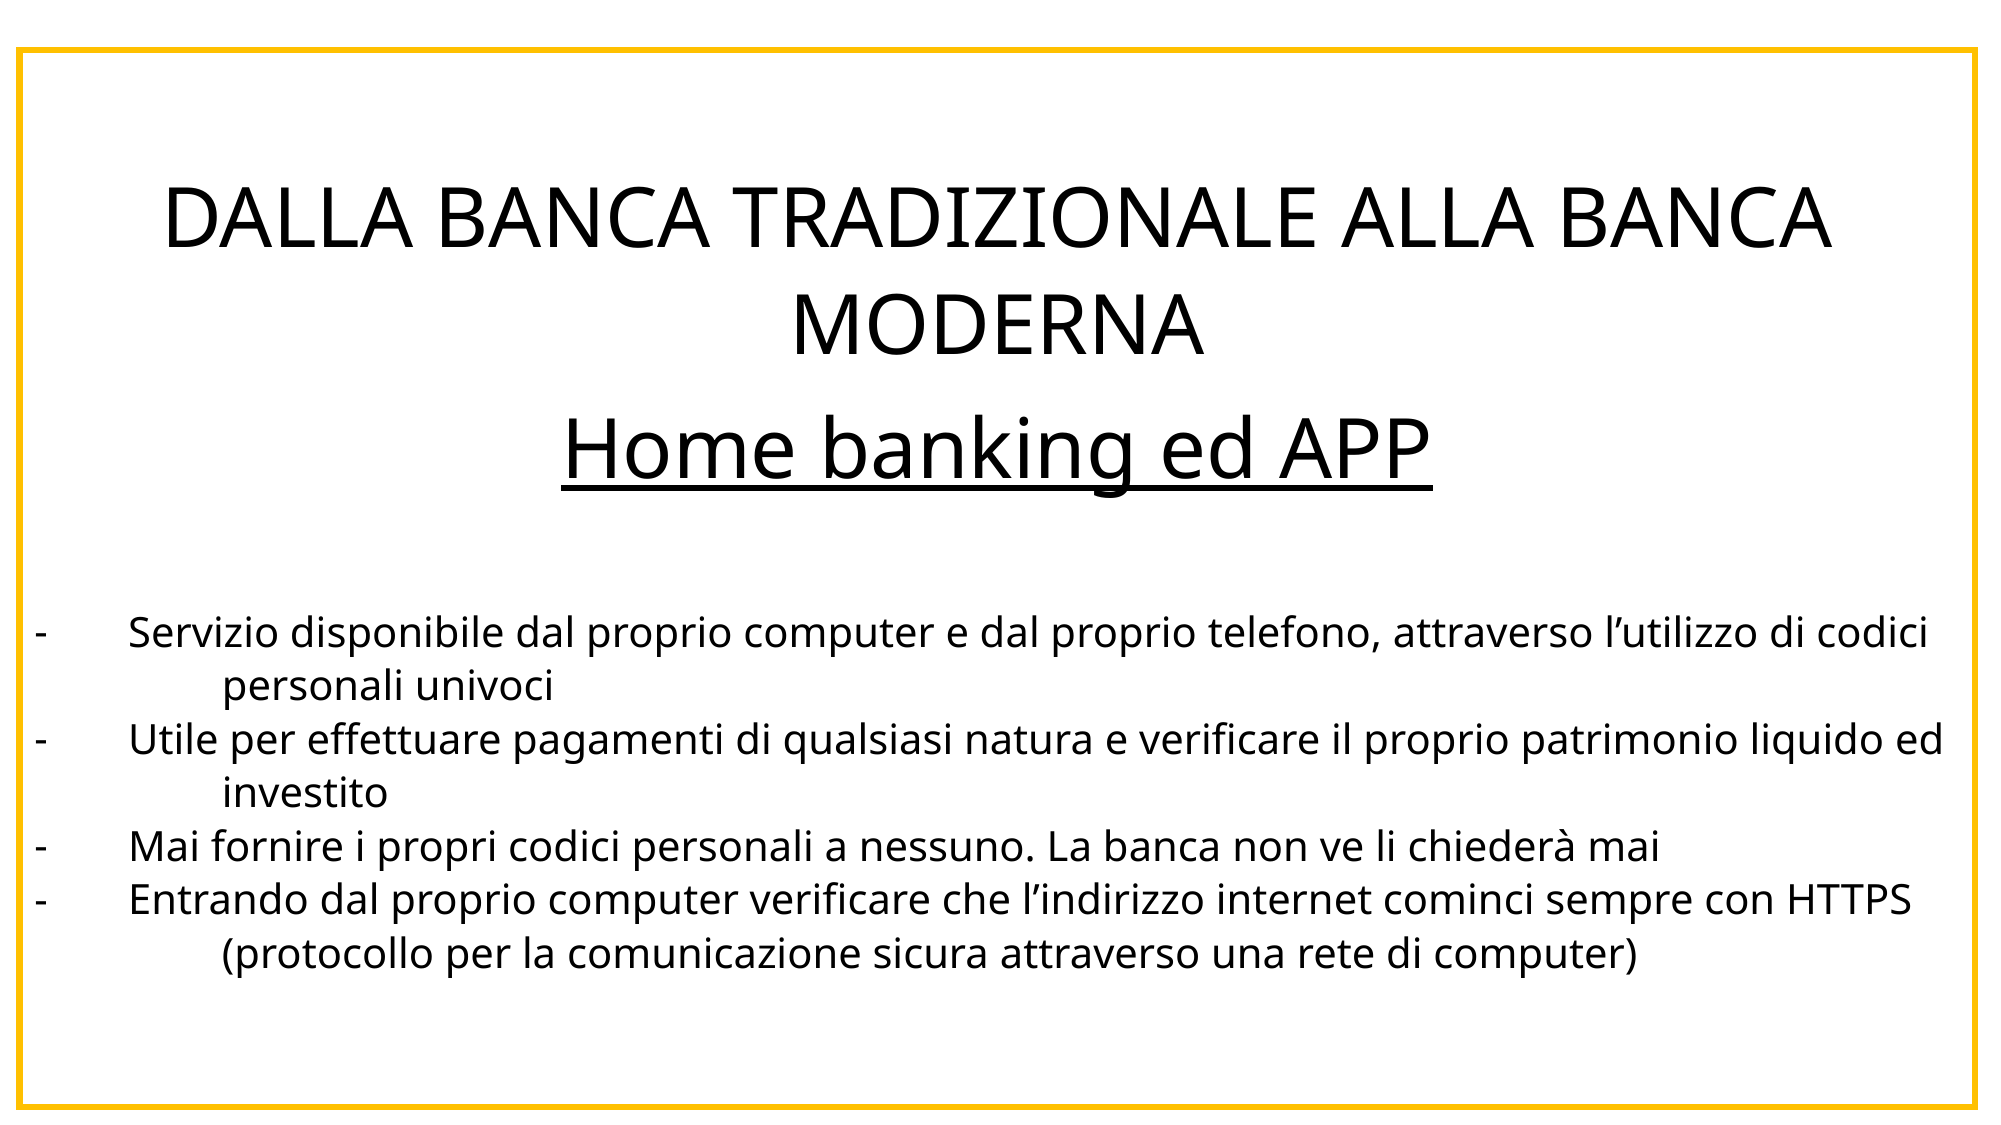

DALLA BANCA TRADIZIONALE ALLA BANCA MODERNA
Home banking ed APP
Servizio disponibile dal proprio computer e dal proprio telefono, attraverso l’utilizzo di codici personali univoci
Utile per effettuare pagamenti di qualsiasi natura e verificare il proprio patrimonio liquido ed investito
Mai fornire i propri codici personali a nessuno. La banca non ve li chiederà mai
Entrando dal proprio computer verificare che l’indirizzo internet cominci sempre con HTTPS (protocollo per la comunicazione sicura attraverso una rete di computer)